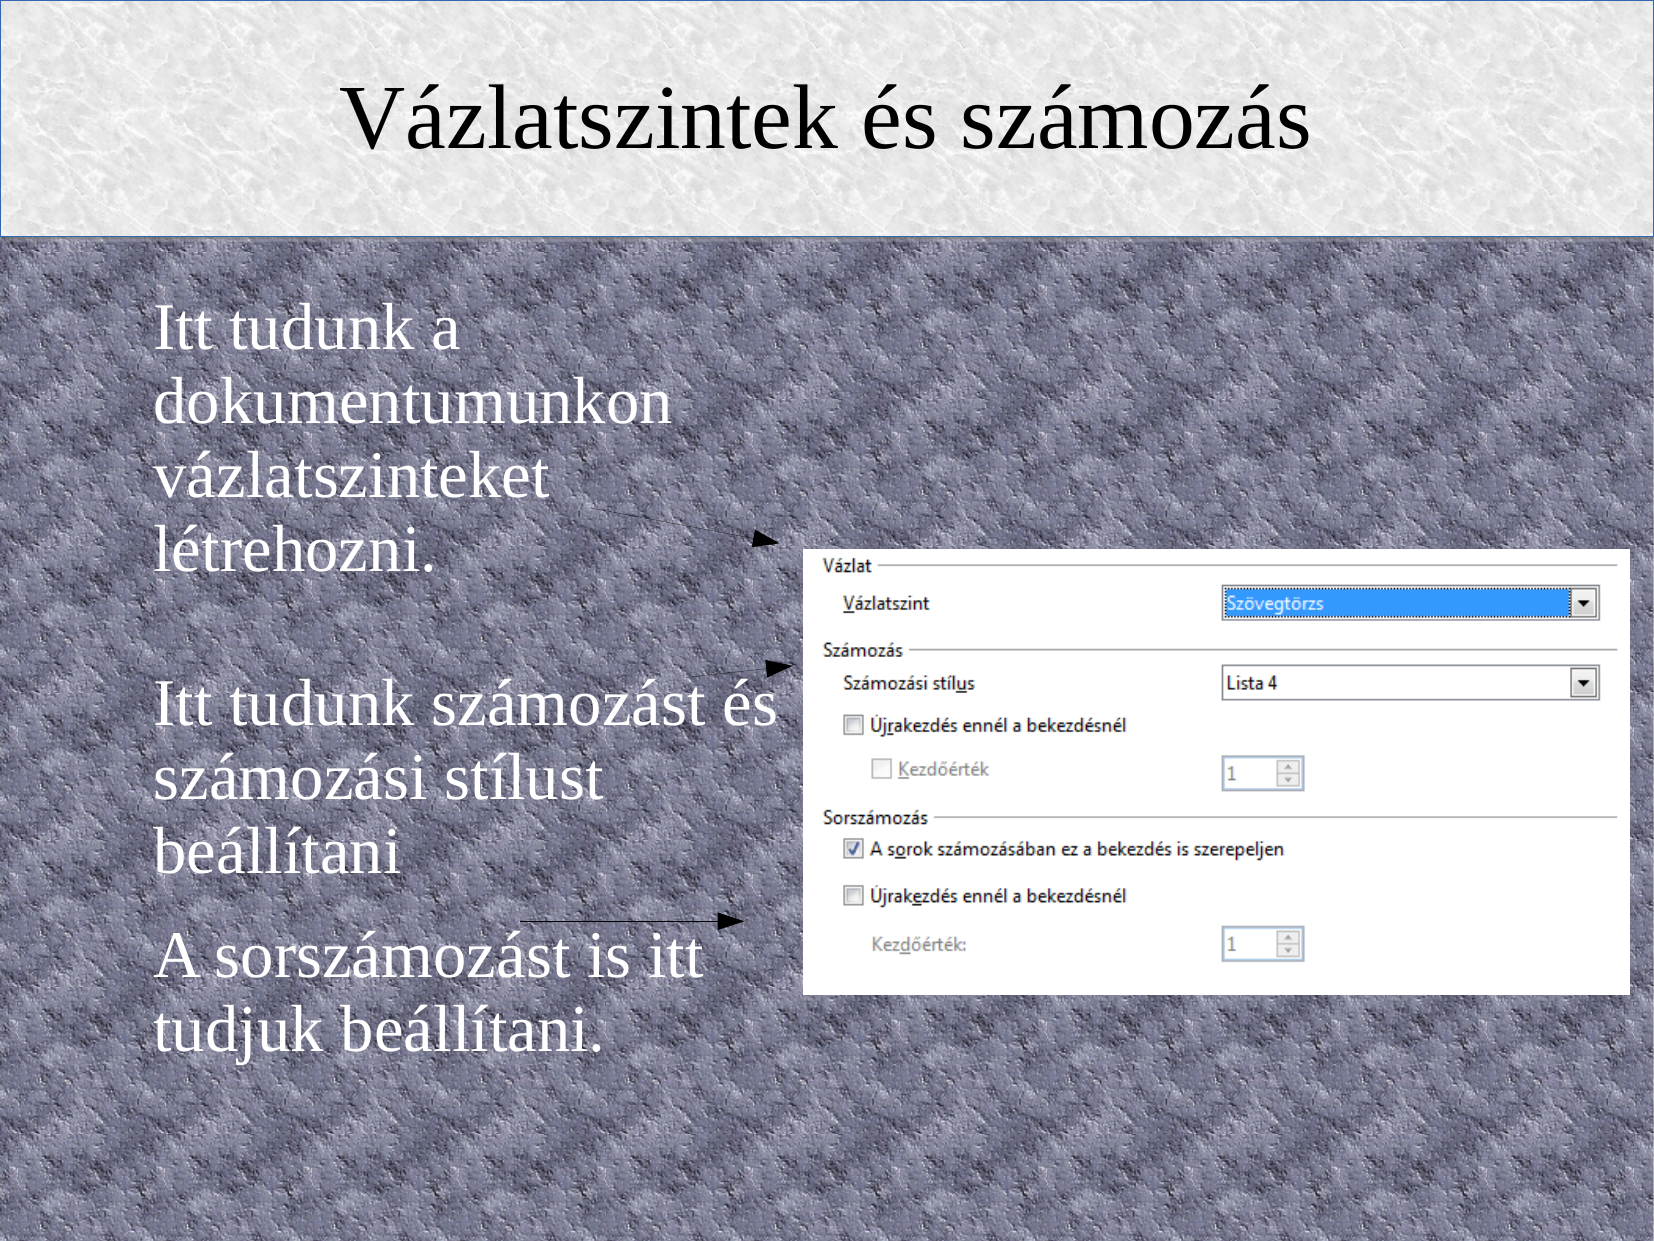

# Vázlatszintek és számozás
Itt tudunk a dokumentumunkon vázlatszinteket létrehozni.
Itt tudunk számozást és számozási stílust beállítani
A sorszámozást is itt tudjuk beállítani.